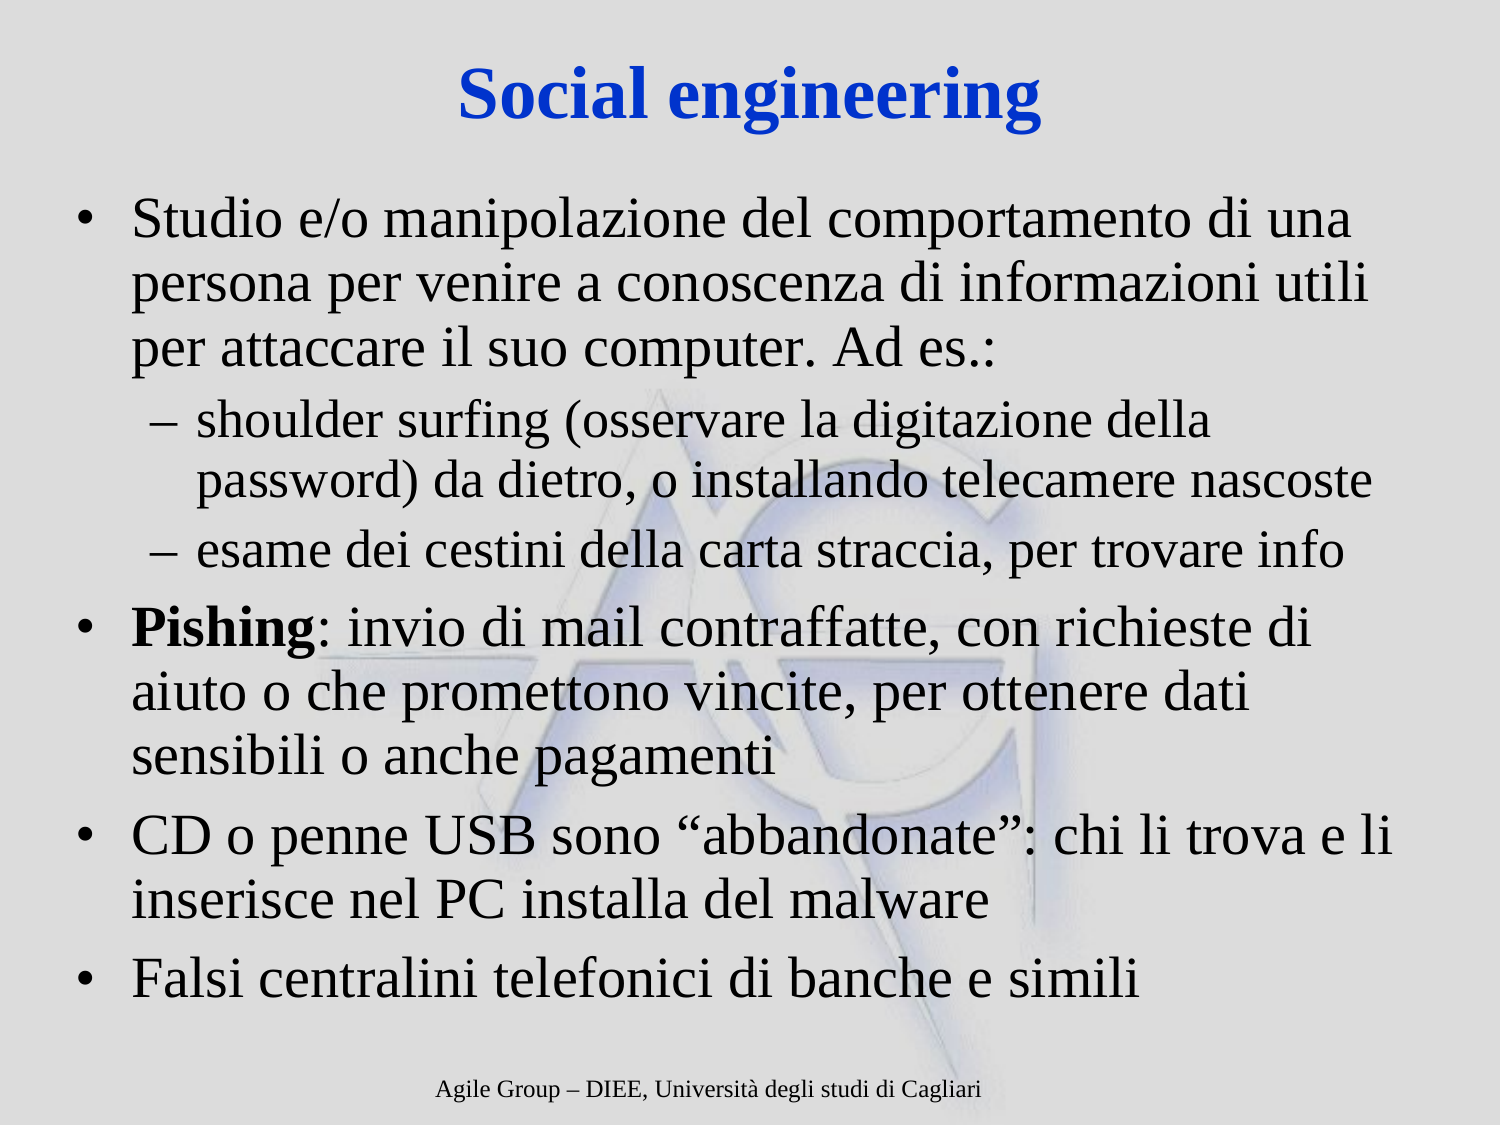

# Social engineering
Studio e/o manipolazione del comportamento di una persona per venire a conoscenza di informazioni utili per attaccare il suo computer. Ad es.:
shoulder surfing (osservare la digitazione della password) da dietro, o installando telecamere nascoste
esame dei cestini della carta straccia, per trovare info
Pishing: invio di mail contraffatte, con richieste di aiuto o che promettono vincite, per ottenere dati sensibili o anche pagamenti
CD o penne USB sono “abbandonate”: chi li trova e li inserisce nel PC installa del malware
Falsi centralini telefonici di banche e simili